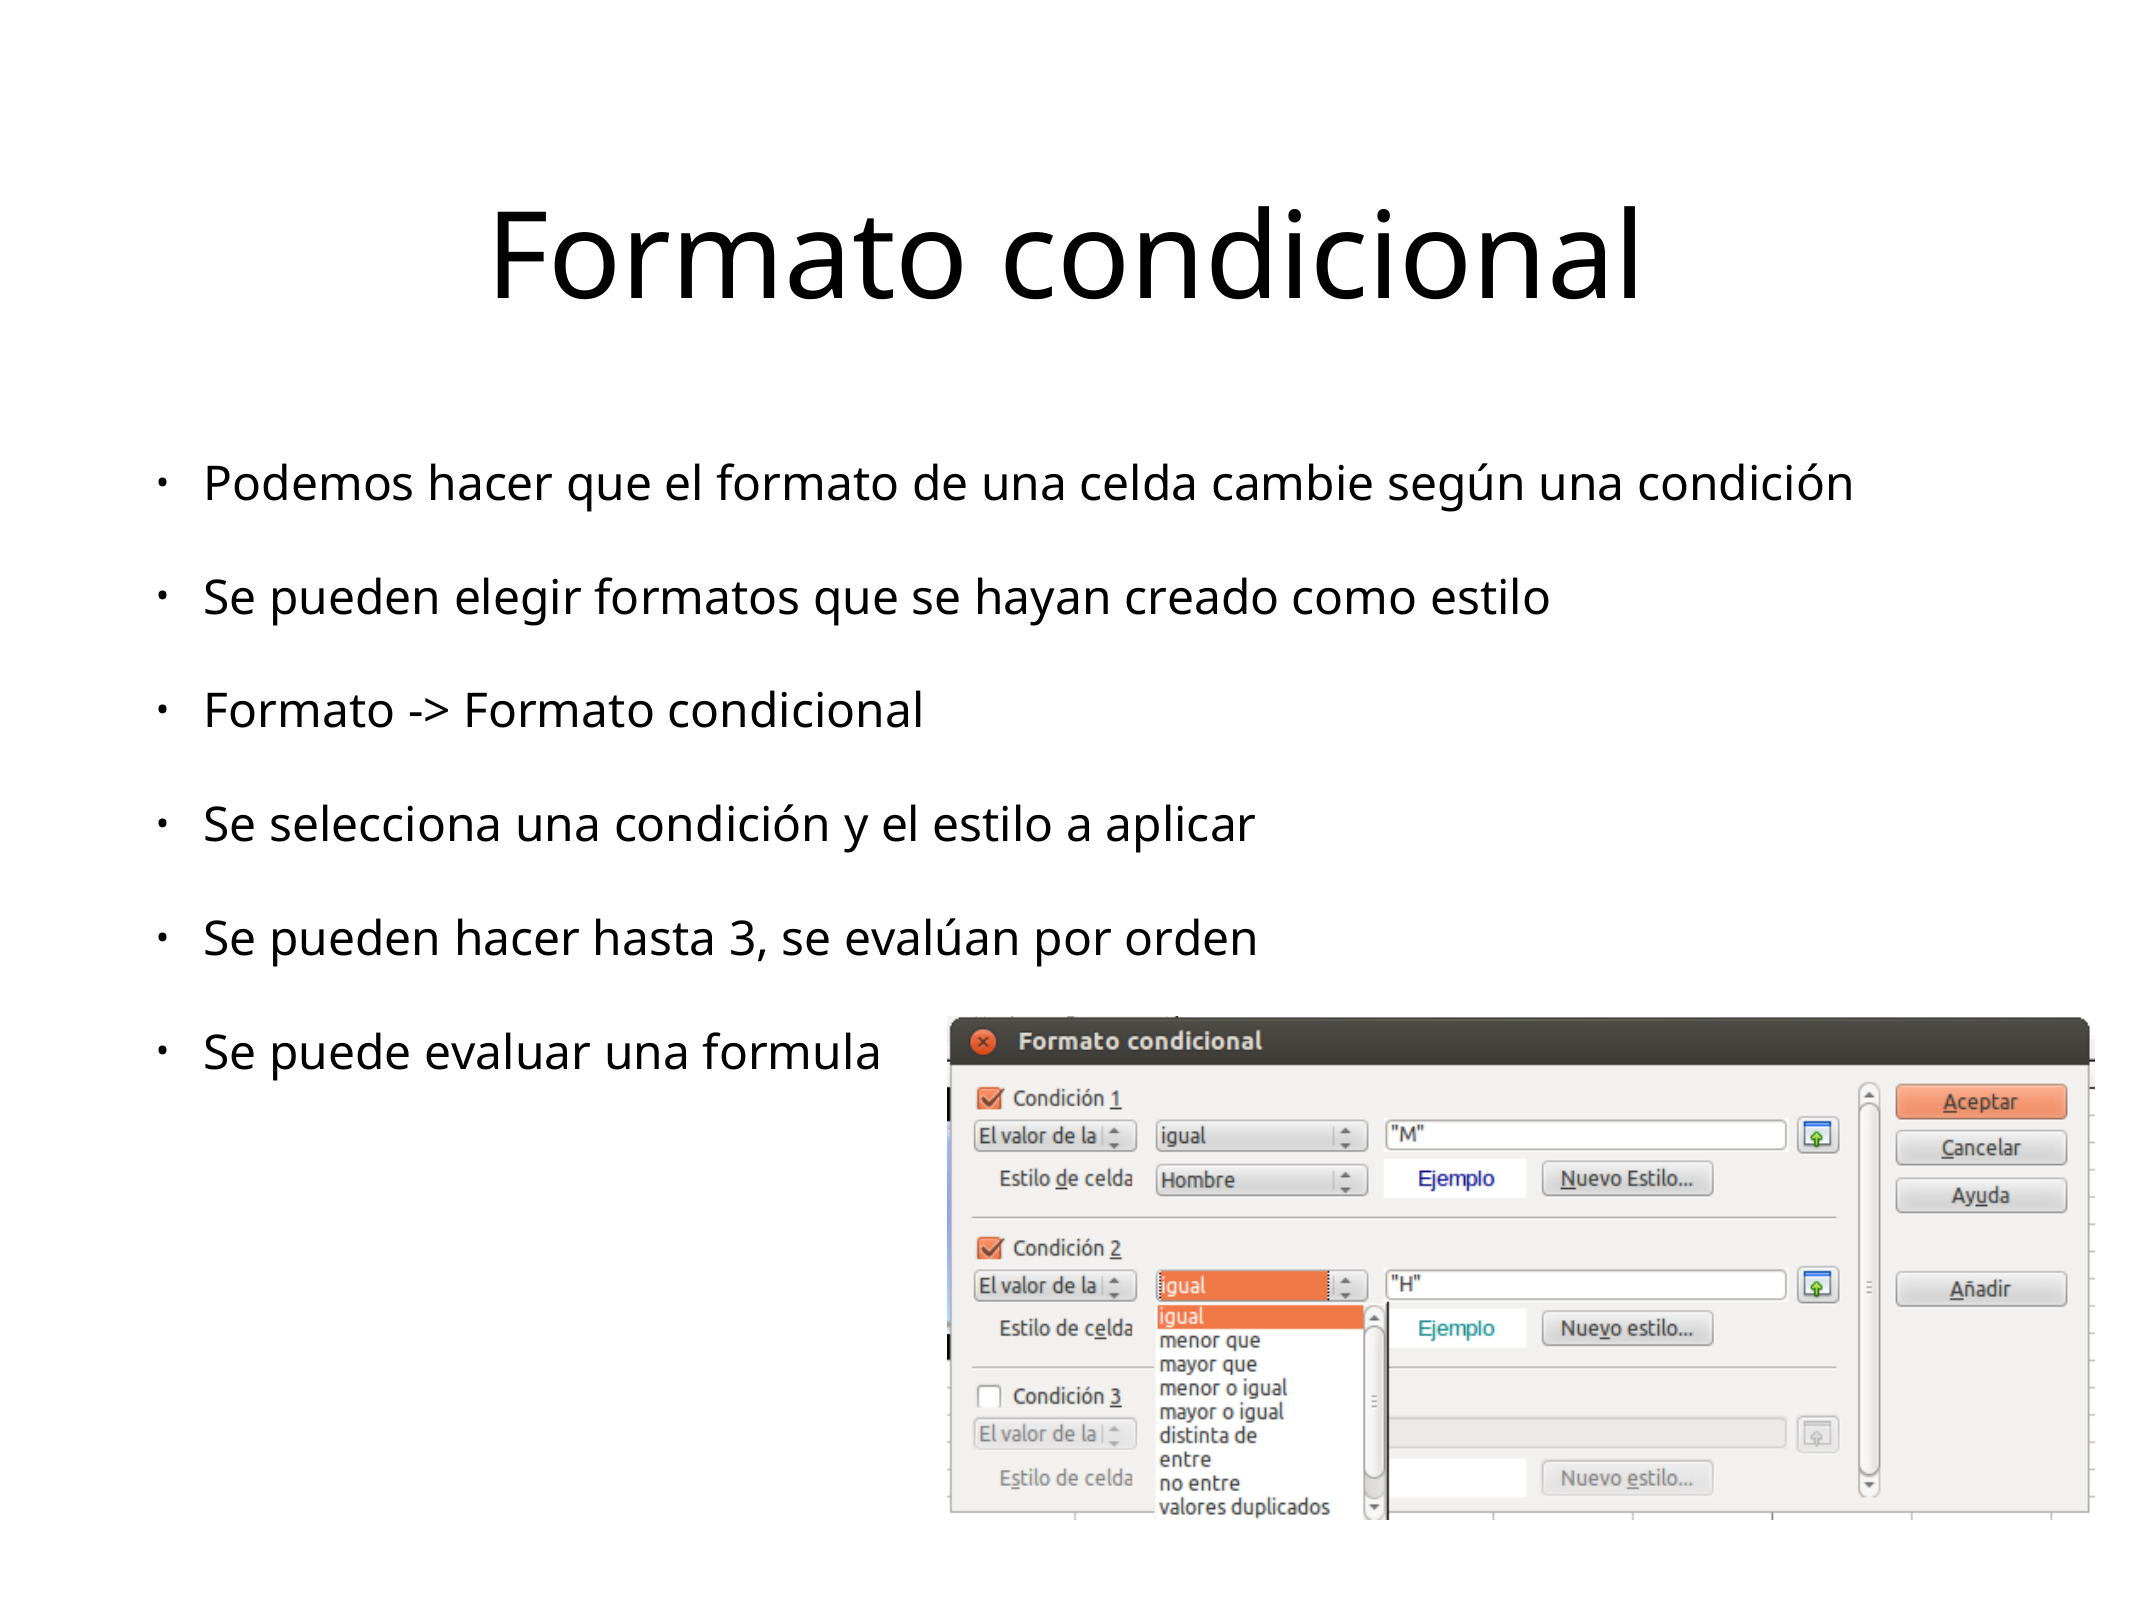

# Formato condicional
Podemos hacer que el formato de una celda cambie según una condición
Se pueden elegir formatos que se hayan creado como estilo
Formato -> Formato condicional
Se selecciona una condición y el estilo a aplicar
Se pueden hacer hasta 3, se evalúan por orden
Se puede evaluar una formula